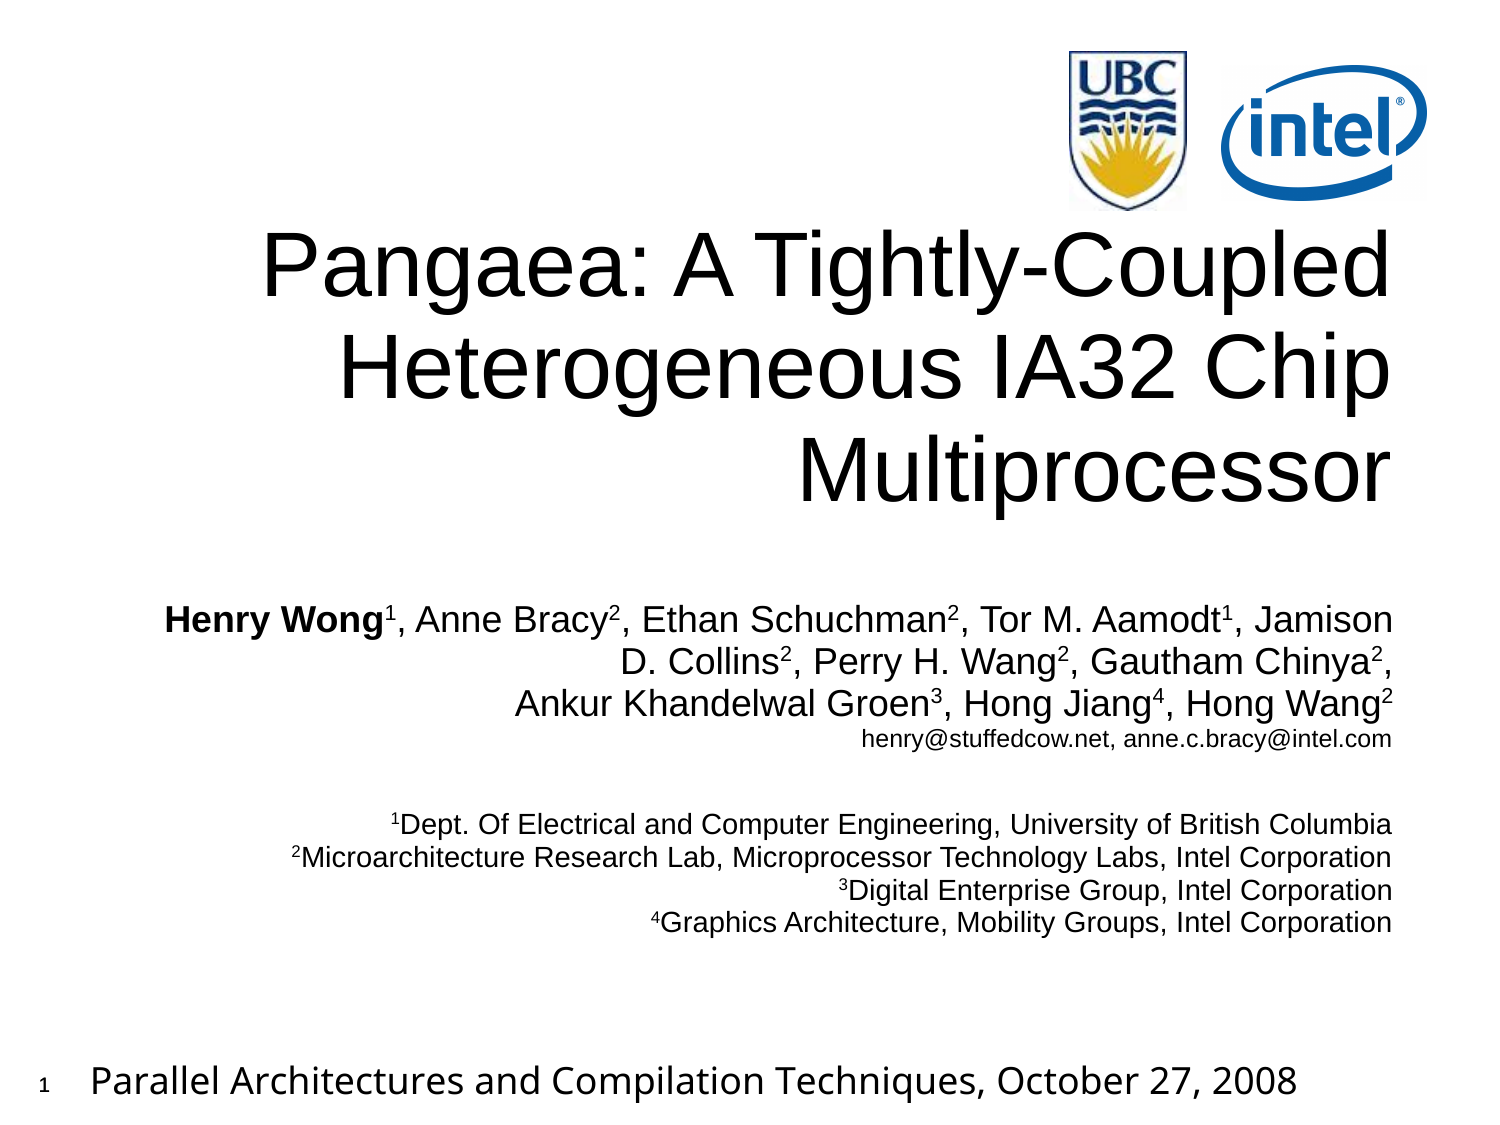

# Pangaea: A Tightly-Coupled Heterogeneous IA32 Chip Multiprocessor
Henry Wong1, Anne Bracy2, Ethan Schuchman2, Tor M. Aamodt1, Jamison D. Collins2, Perry H. Wang2, Gautham Chinya2,
Ankur Khandelwal Groen3, Hong Jiang4, Hong Wang2
henry@stuffedcow.net, anne.c.bracy@intel.com
1Dept. Of Electrical and Computer Engineering, University of British Columbia
2Microarchitecture Research Lab, Microprocessor Technology Labs, Intel Corporation
3Digital Enterprise Group, Intel Corporation
4Graphics Architecture, Mobility Groups, Intel Corporation
Parallel Architectures and Compilation Techniques, October 27, 2008